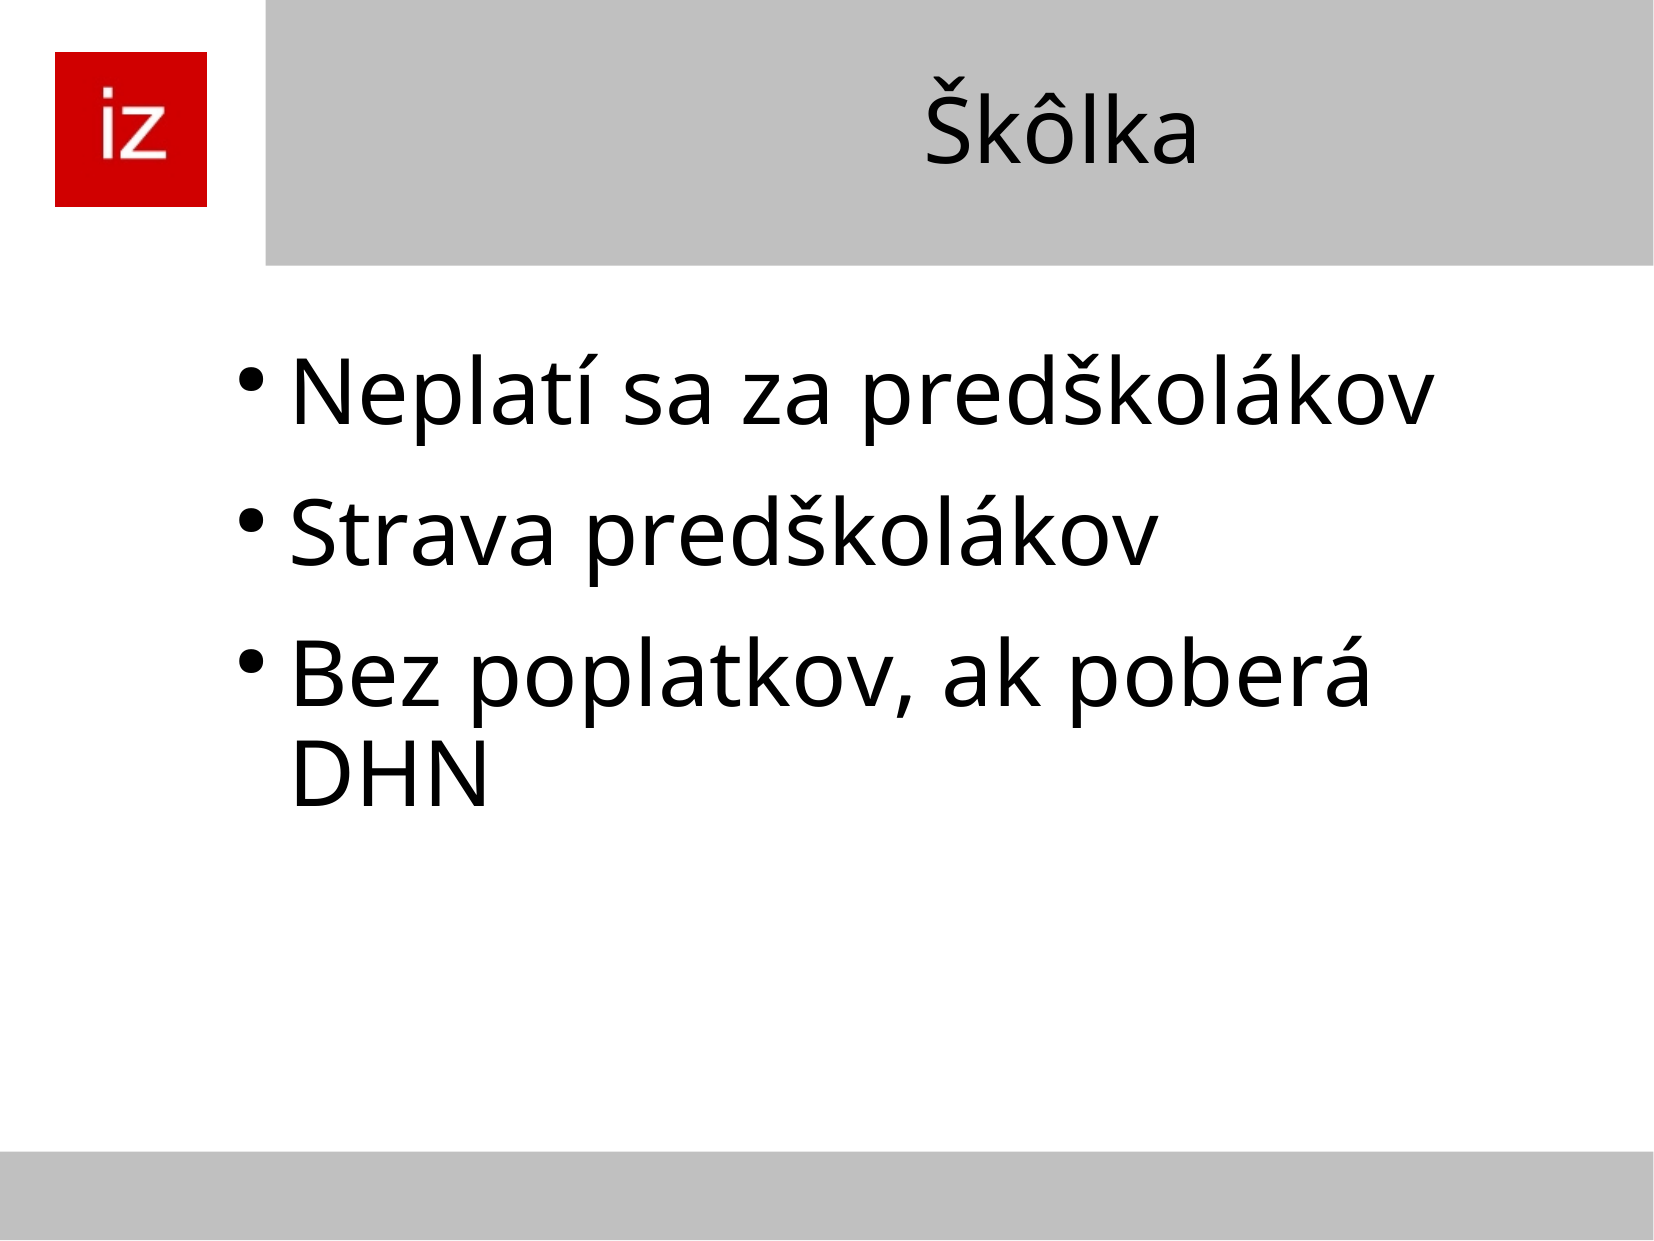

# Škôlka
Neplatí sa za predškolákov
Strava predškolákov
Bez poplatkov, ak poberá DHN